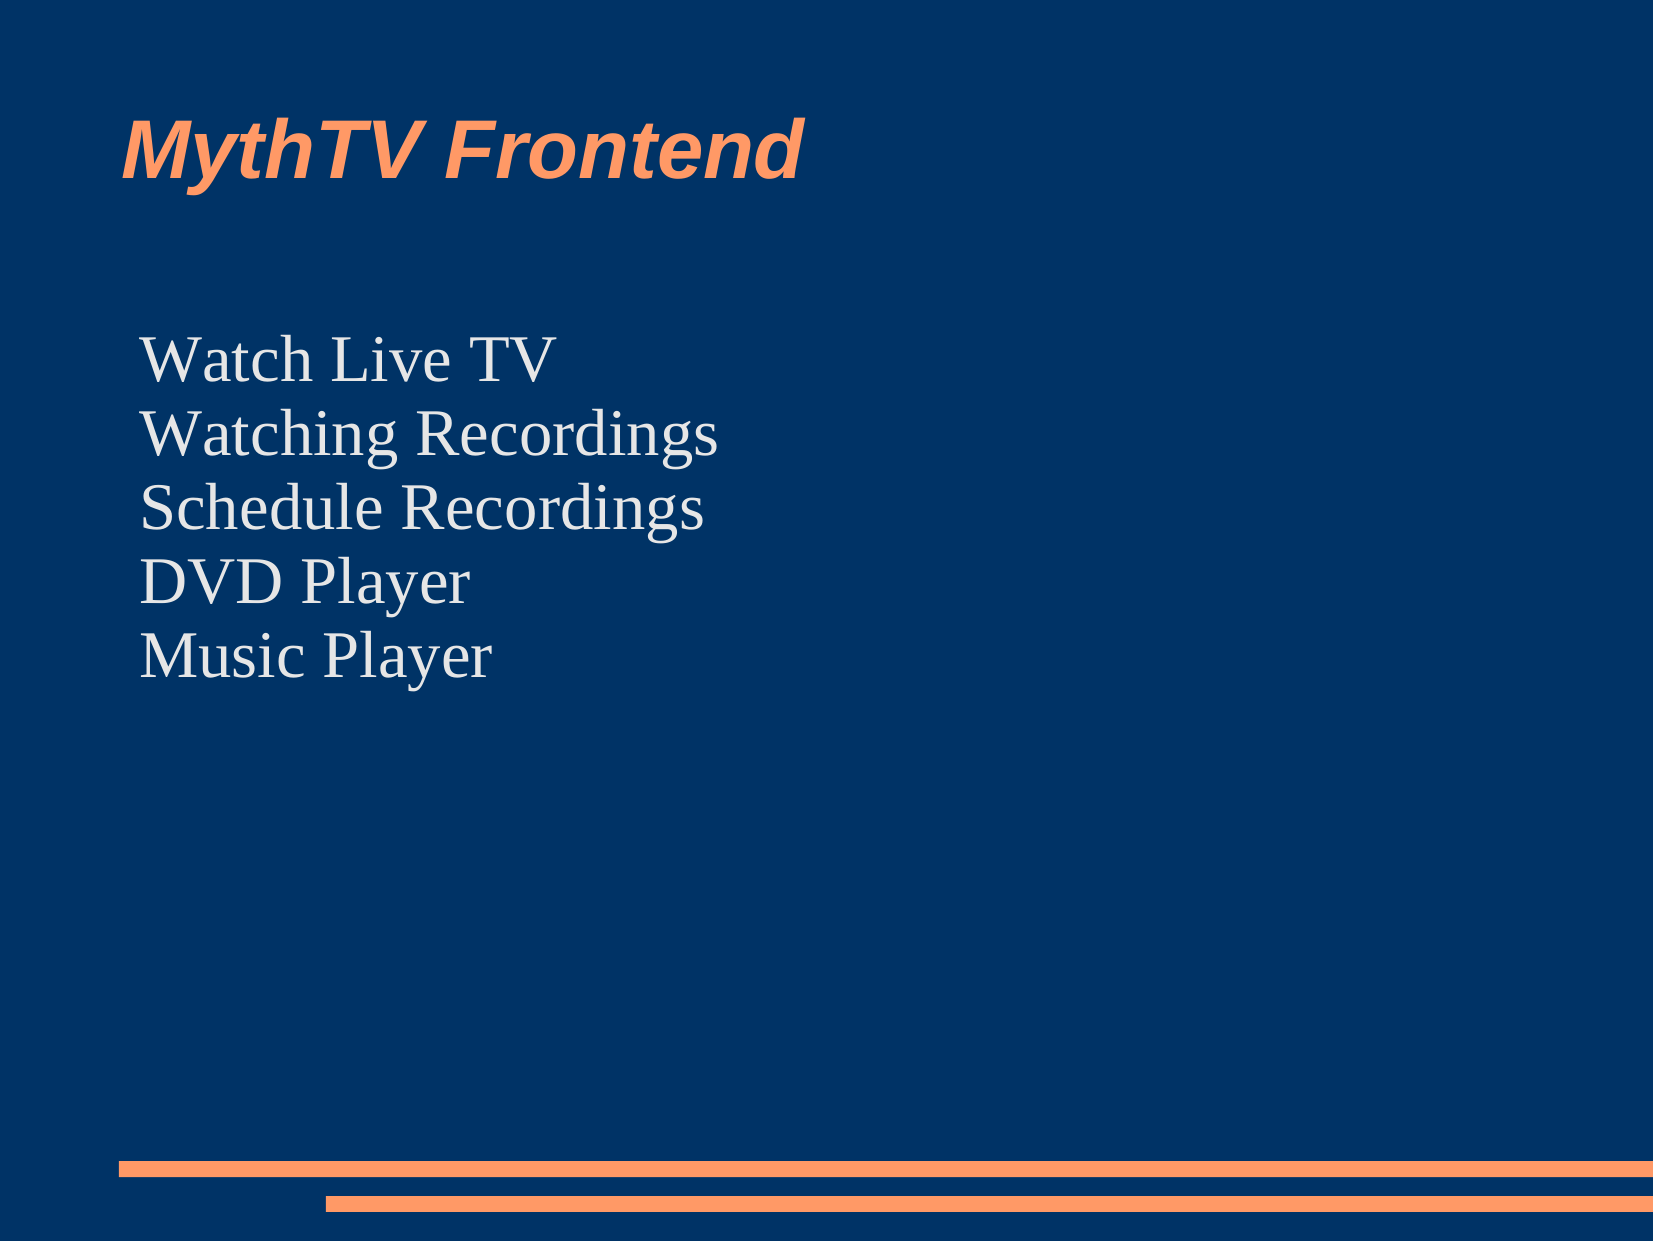

# MythTV Frontend
Watch Live TV
Watching Recordings
Schedule Recordings
DVD Player
Music Player